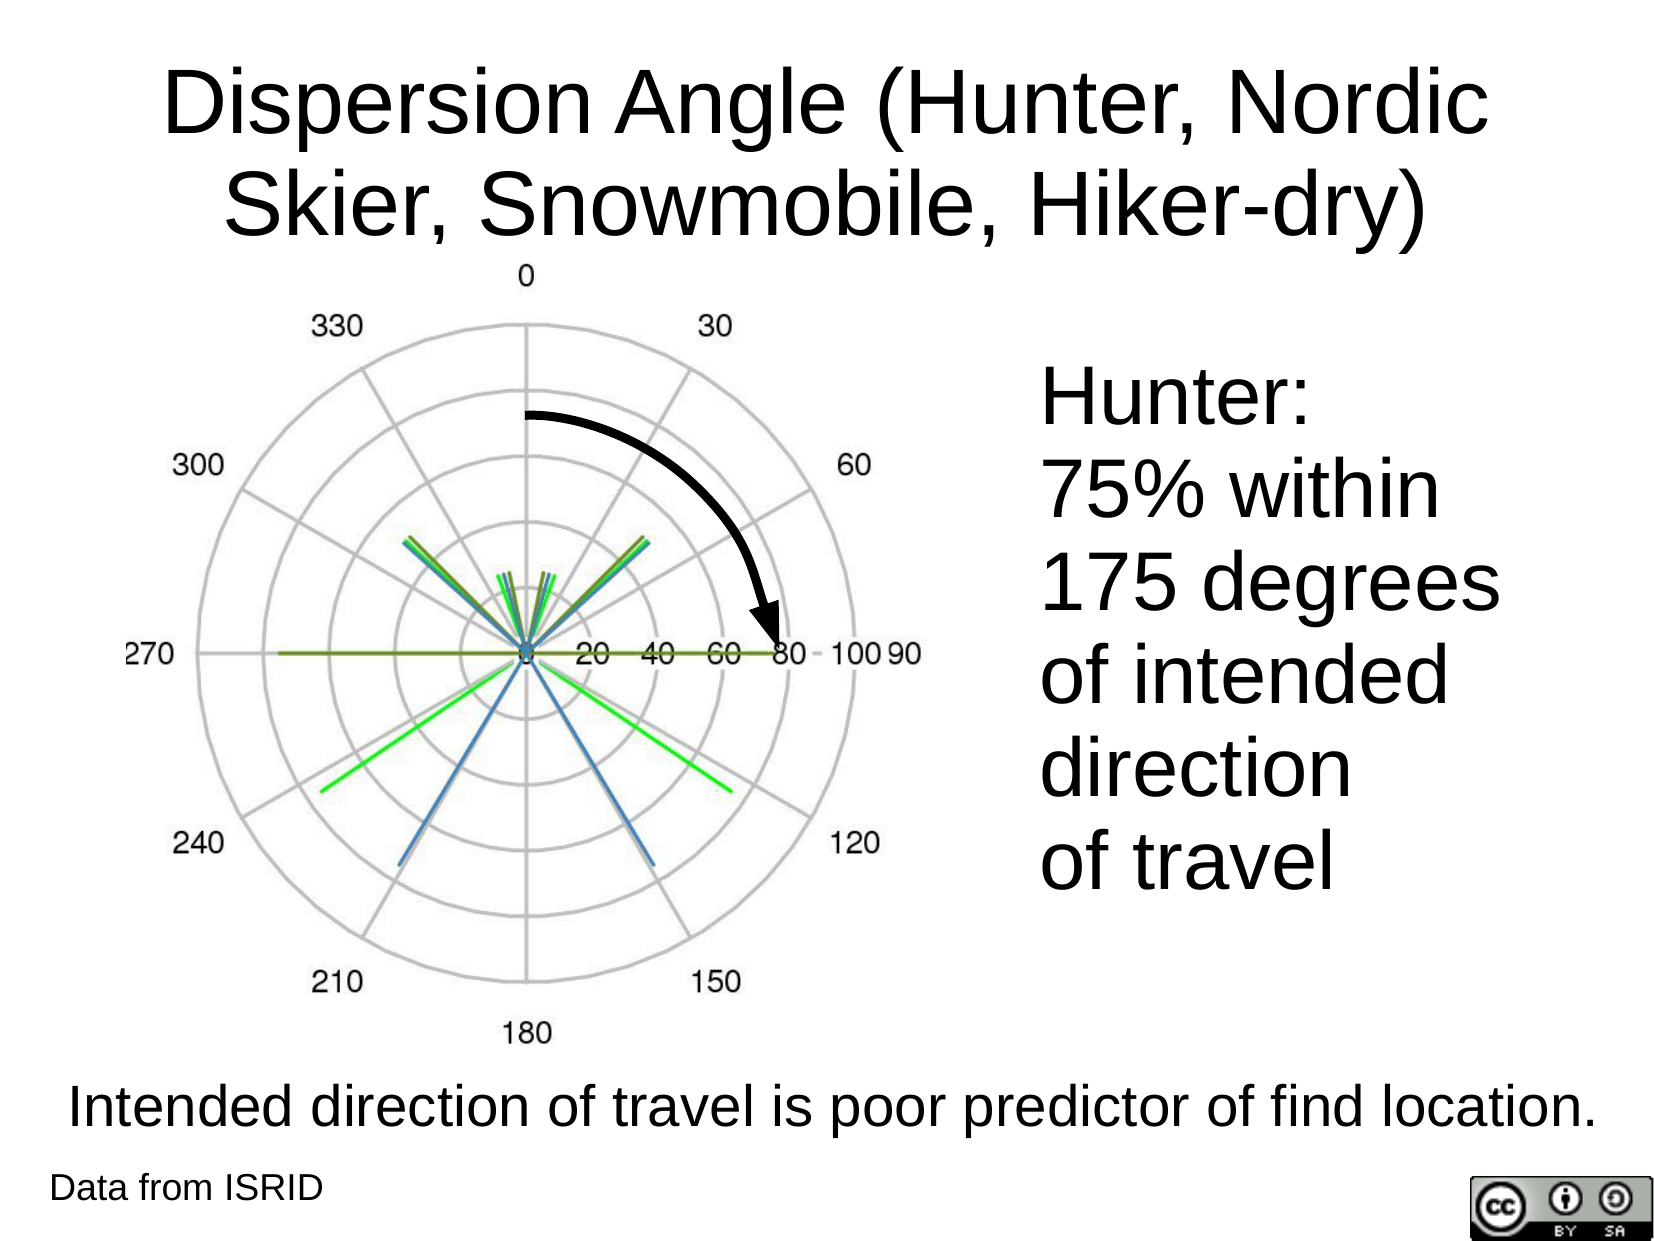

# Dispersion Angle (Hunter, Nordic Skier, Snowmobile, Hiker-dry)
Hunter:
75% within
175 degrees
of intended
direction
of travel
Intended direction of travel is poor predictor of find location.
Data from ISRID